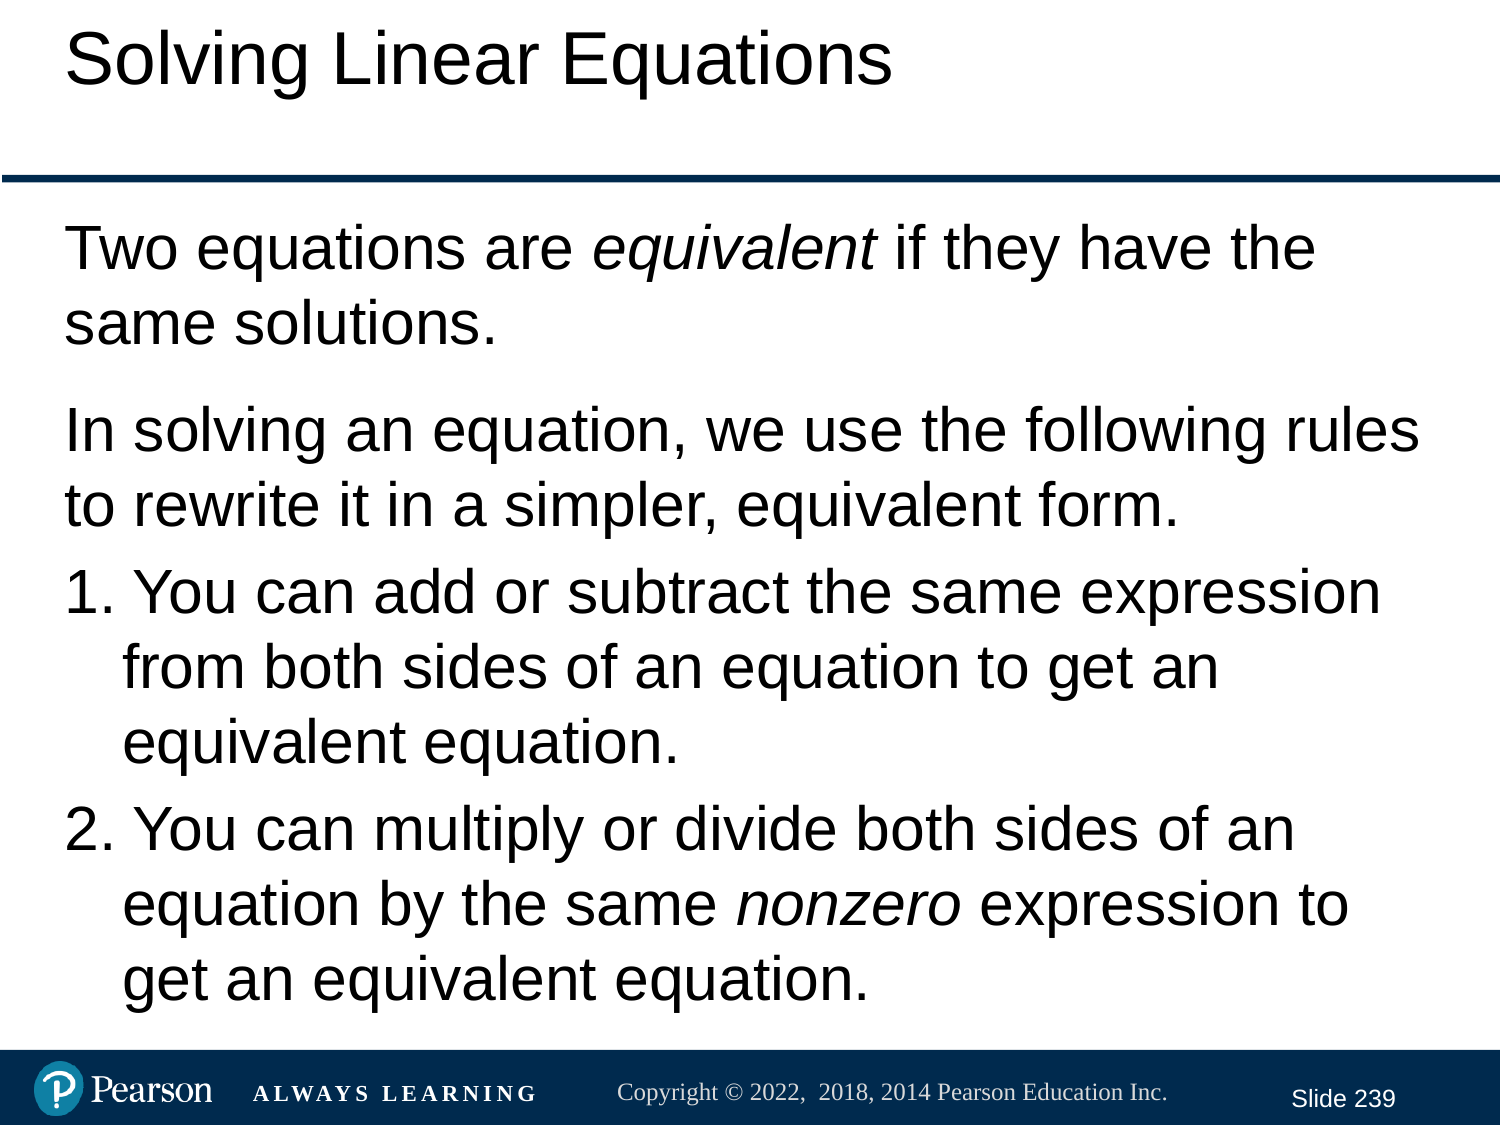

# Solving Linear Equations
Two equations are equivalent if they have the same solutions.
In solving an equation, we use the following rules to rewrite it in a simpler, equivalent form.
1. You can add or subtract the same expression from both sides of an equation to get an equivalent equation.
2. You can multiply or divide both sides of an equation by the same nonzero expression to get an equivalent equation.